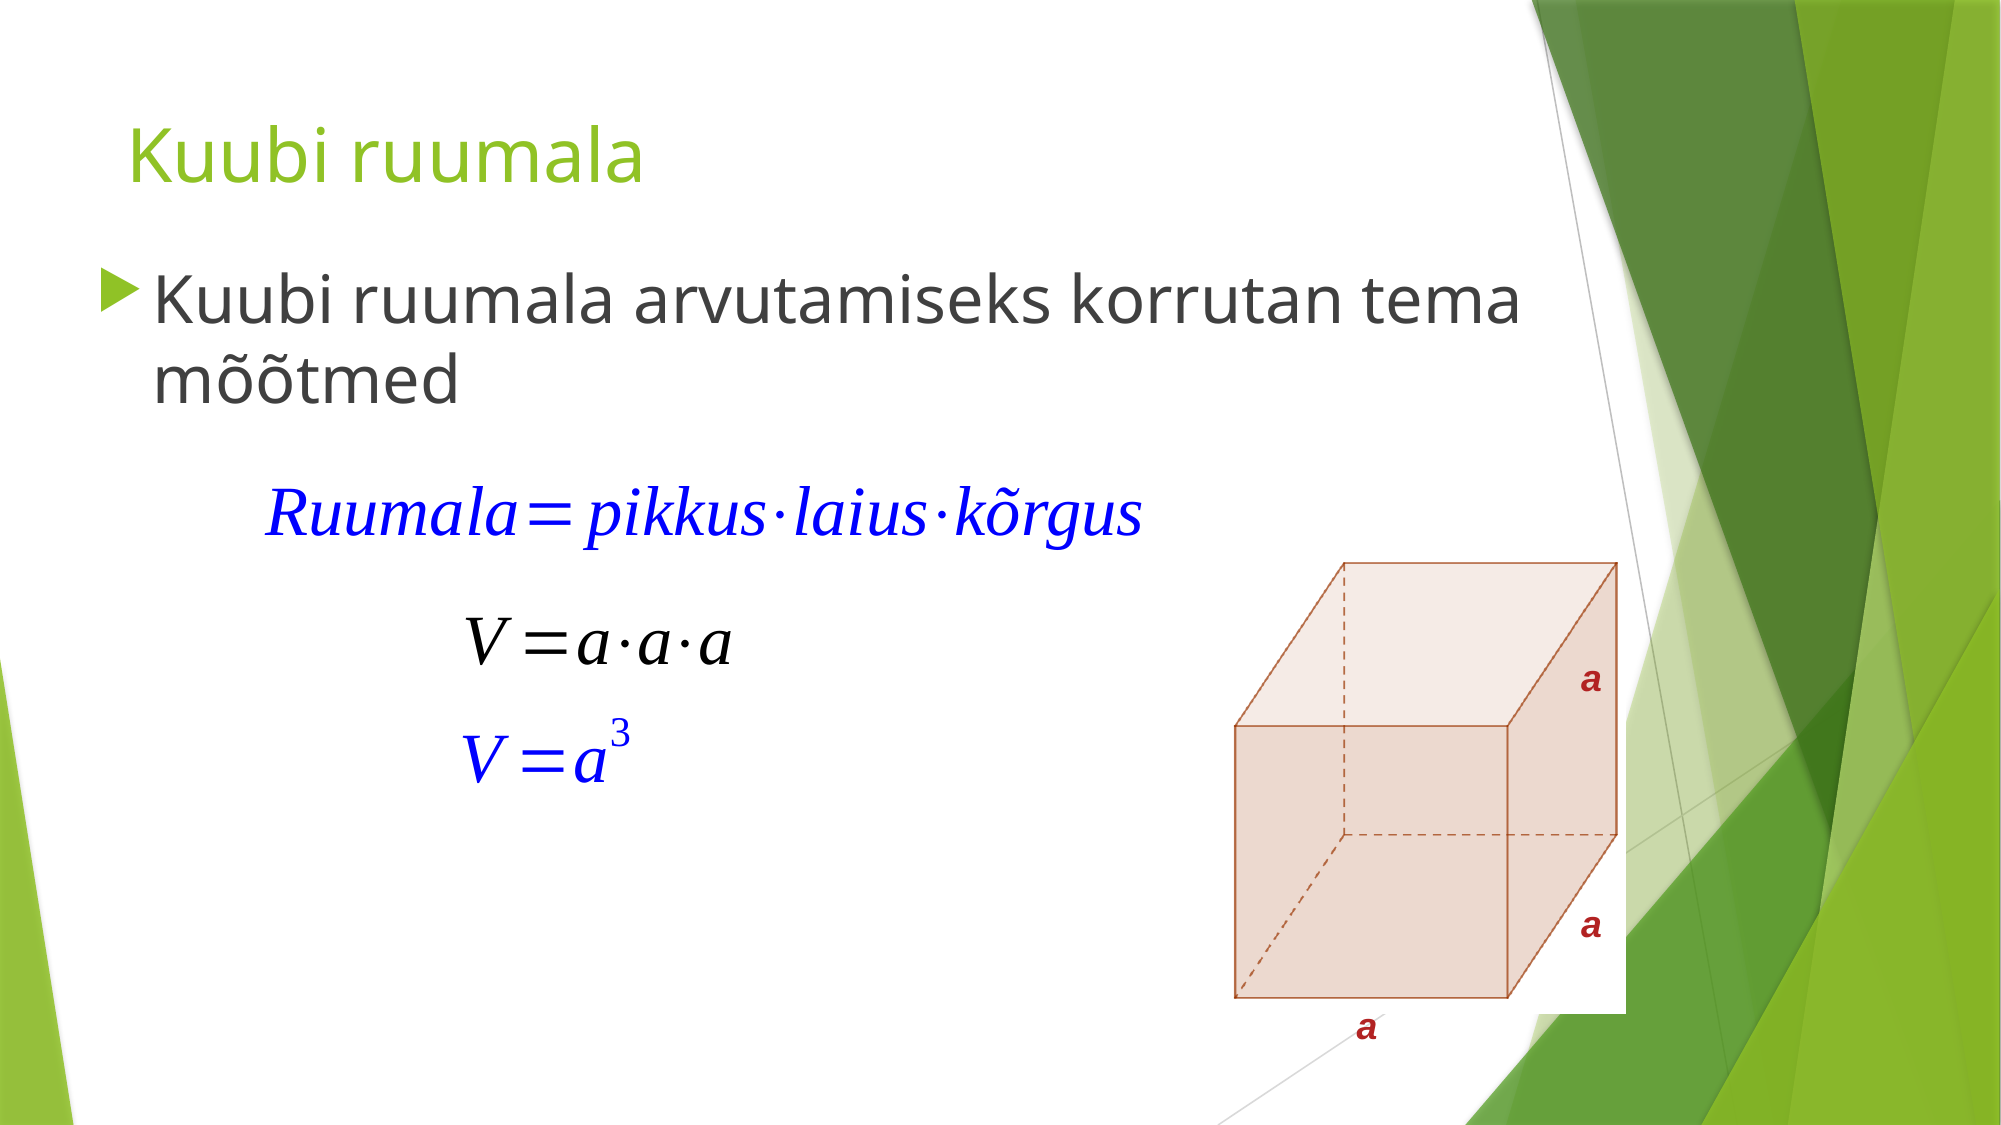

# Kuubi ruumala
Kuubi ruumala arvutamiseks korrutan tema mõõtmed
a
a
a